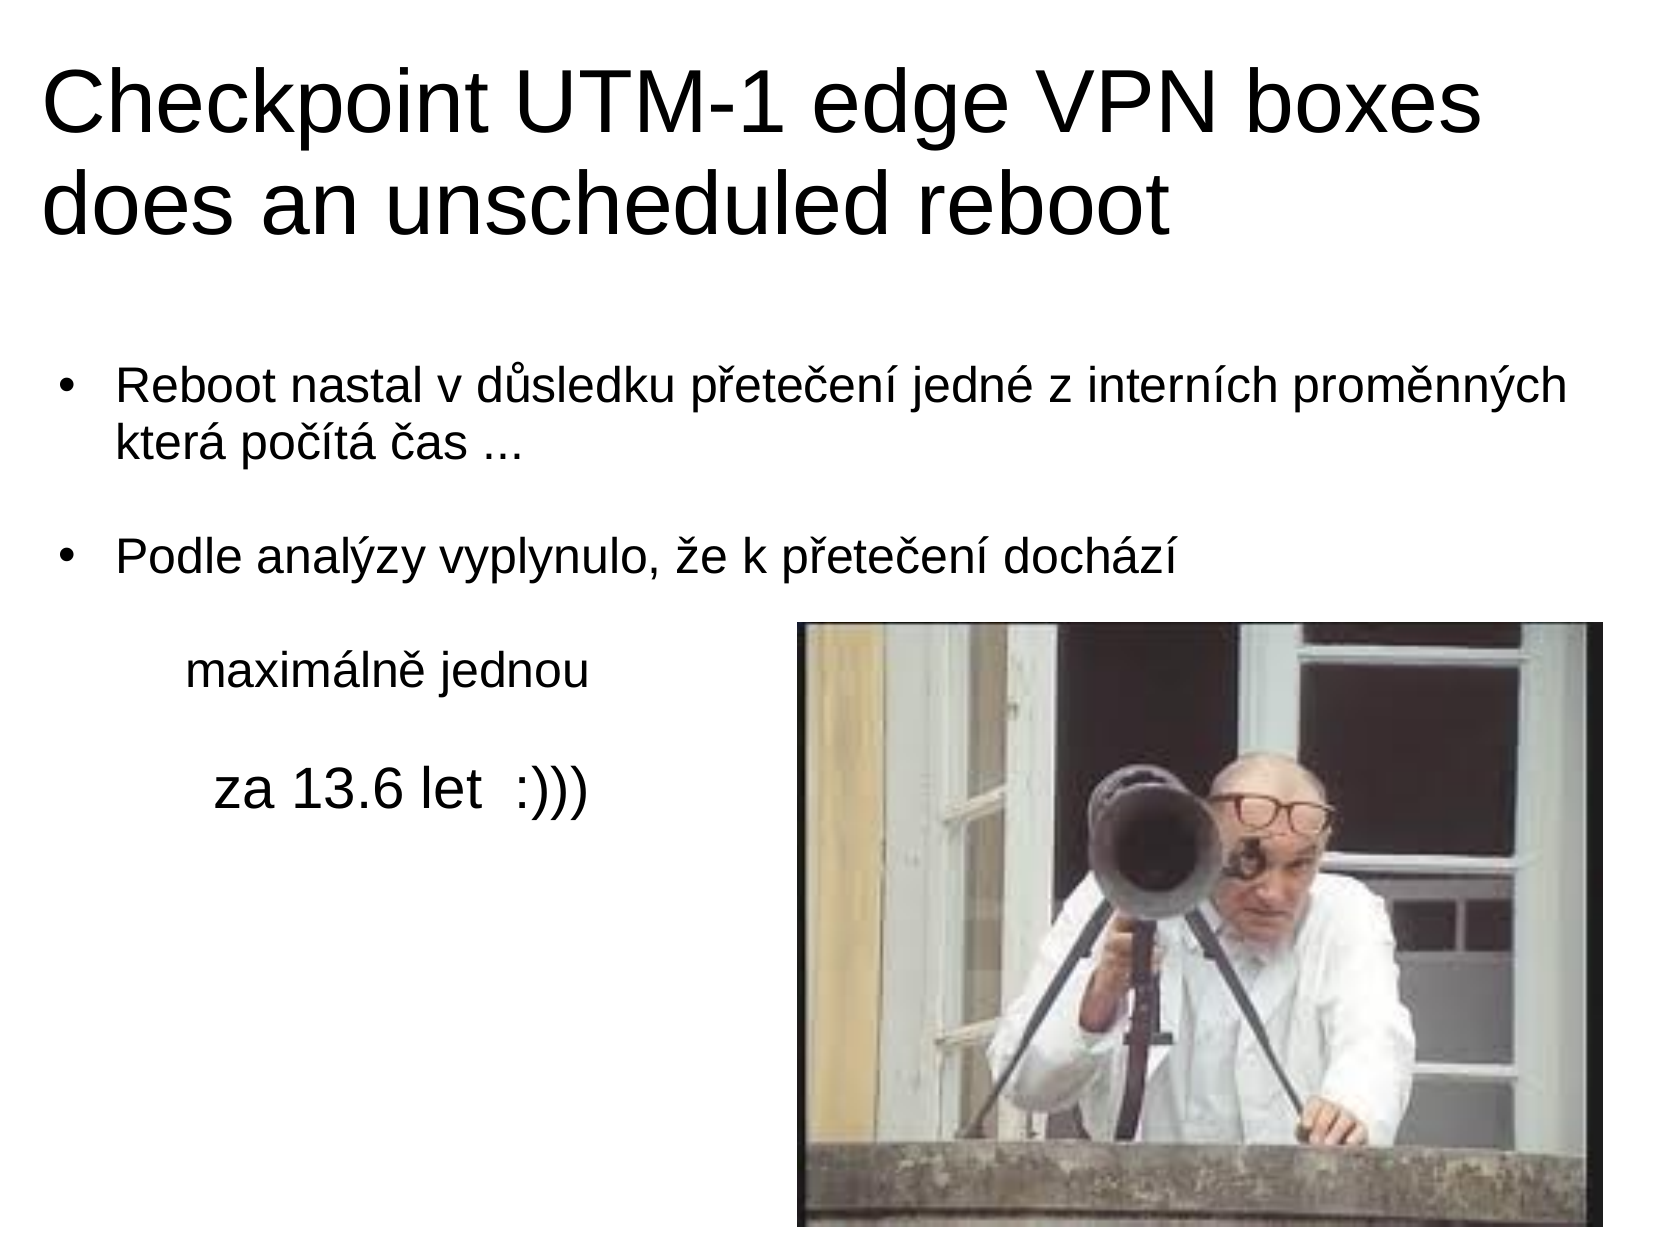

# Checkpoint UTM-1 edge VPN boxes does an unscheduled reboot
Reboot nastal v důsledku přetečení jedné z interních proměnných která počítá čas ...
Podle analýzy vyplynulo, že k přetečení dochází
 maximálně jednou
 za 13.6 let  :)))